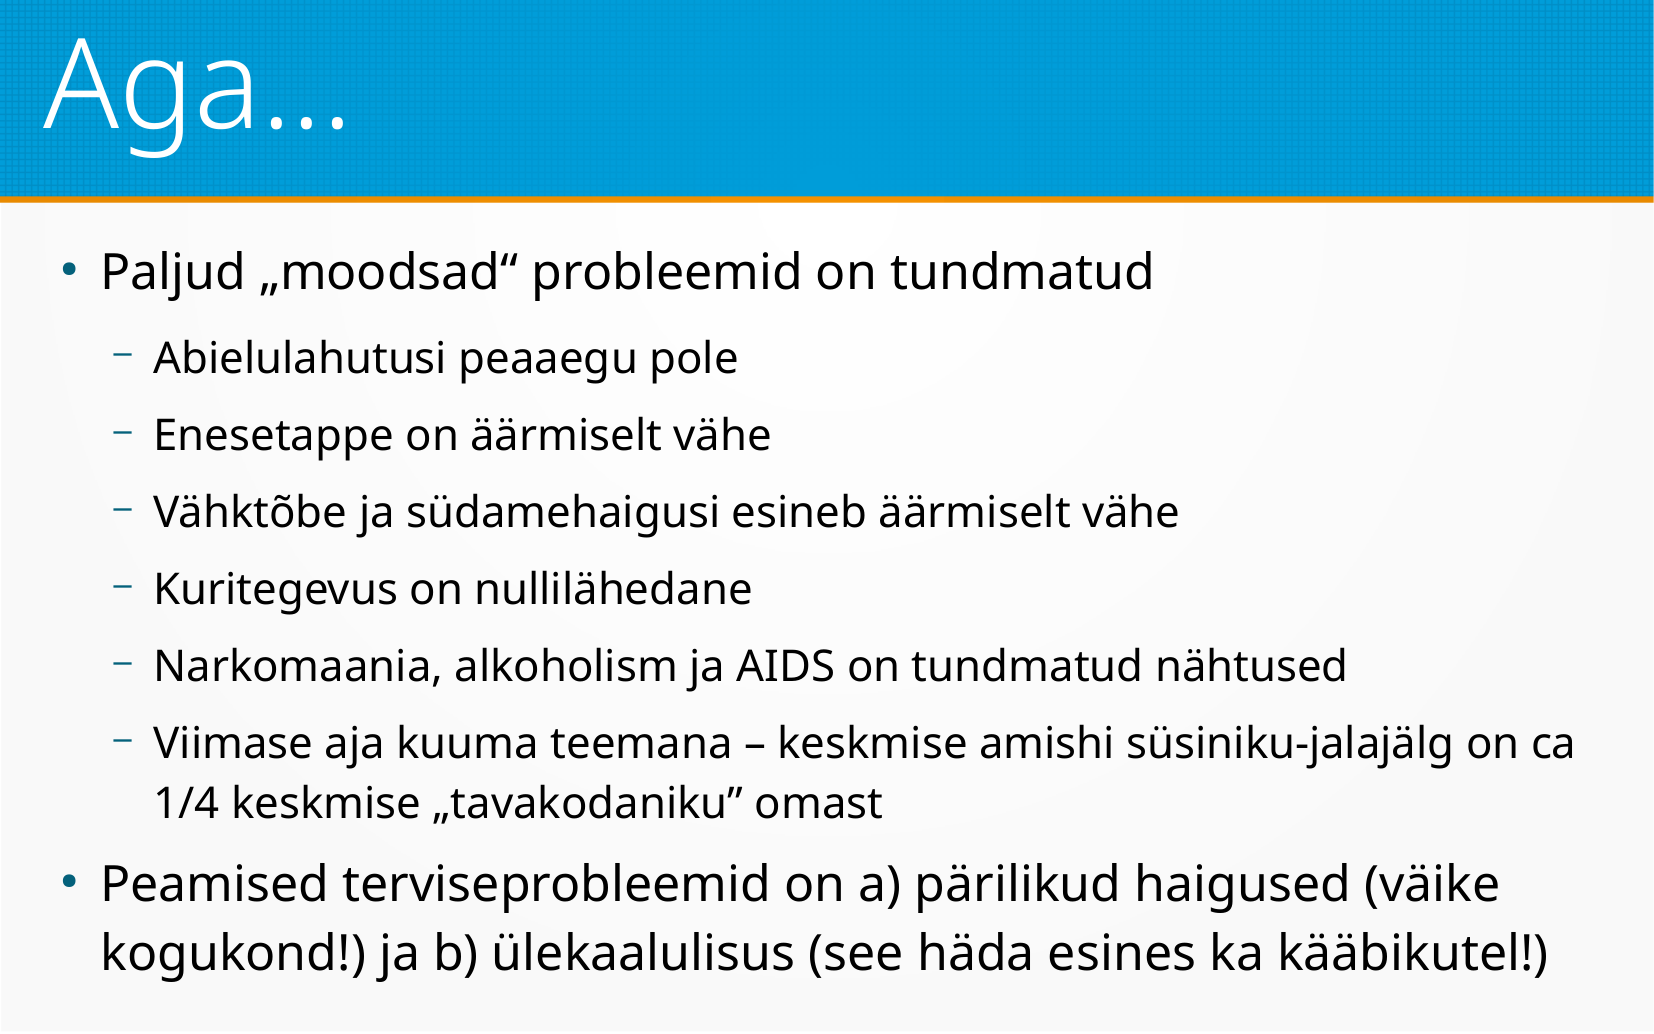

# Aga...
Paljud „moodsad“ probleemid on tundmatud
Abielulahutusi peaaegu pole
Enesetappe on äärmiselt vähe
Vähktõbe ja südamehaigusi esineb äärmiselt vähe
Kuritegevus on nullilähedane
Narkomaania, alkoholism ja AIDS on tundmatud nähtused
Viimase aja kuuma teemana – keskmise amishi süsiniku-jalajälg on ca 1/4 keskmise „tavakodaniku” omast
Peamised terviseprobleemid on a) pärilikud haigused (väike kogukond!) ja b) ülekaalulisus (see häda esines ka kääbikutel!)